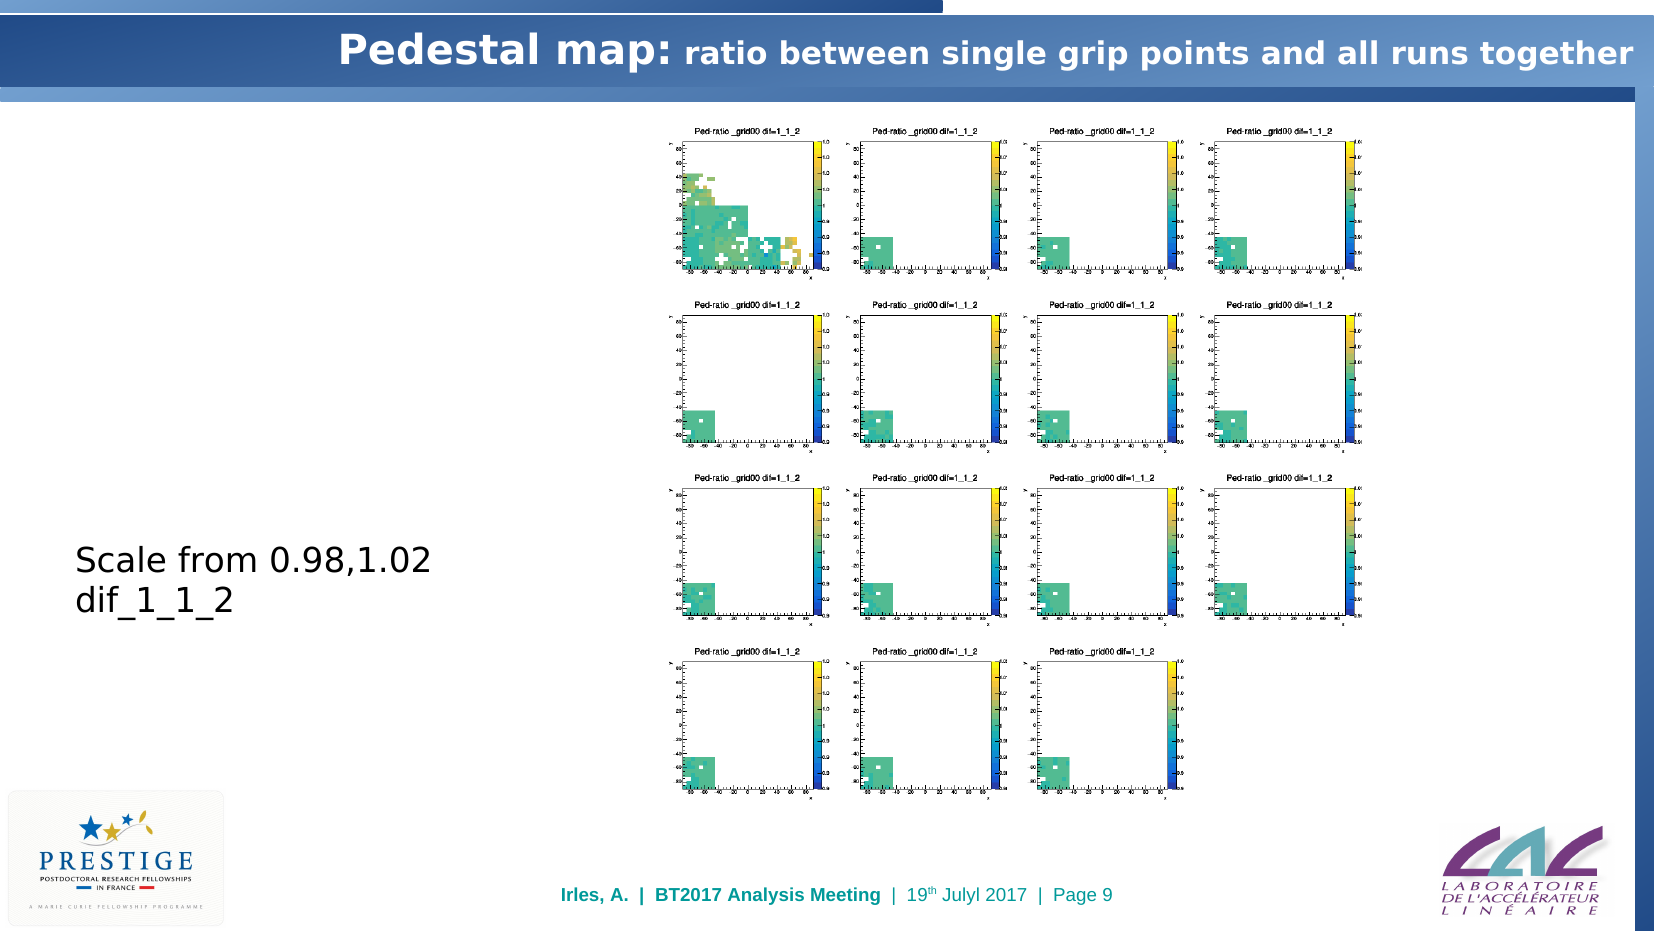

# Pedestal map: ratio between single grip points and all runs together
Scale from 0.98,1.02 dif_1_1_2